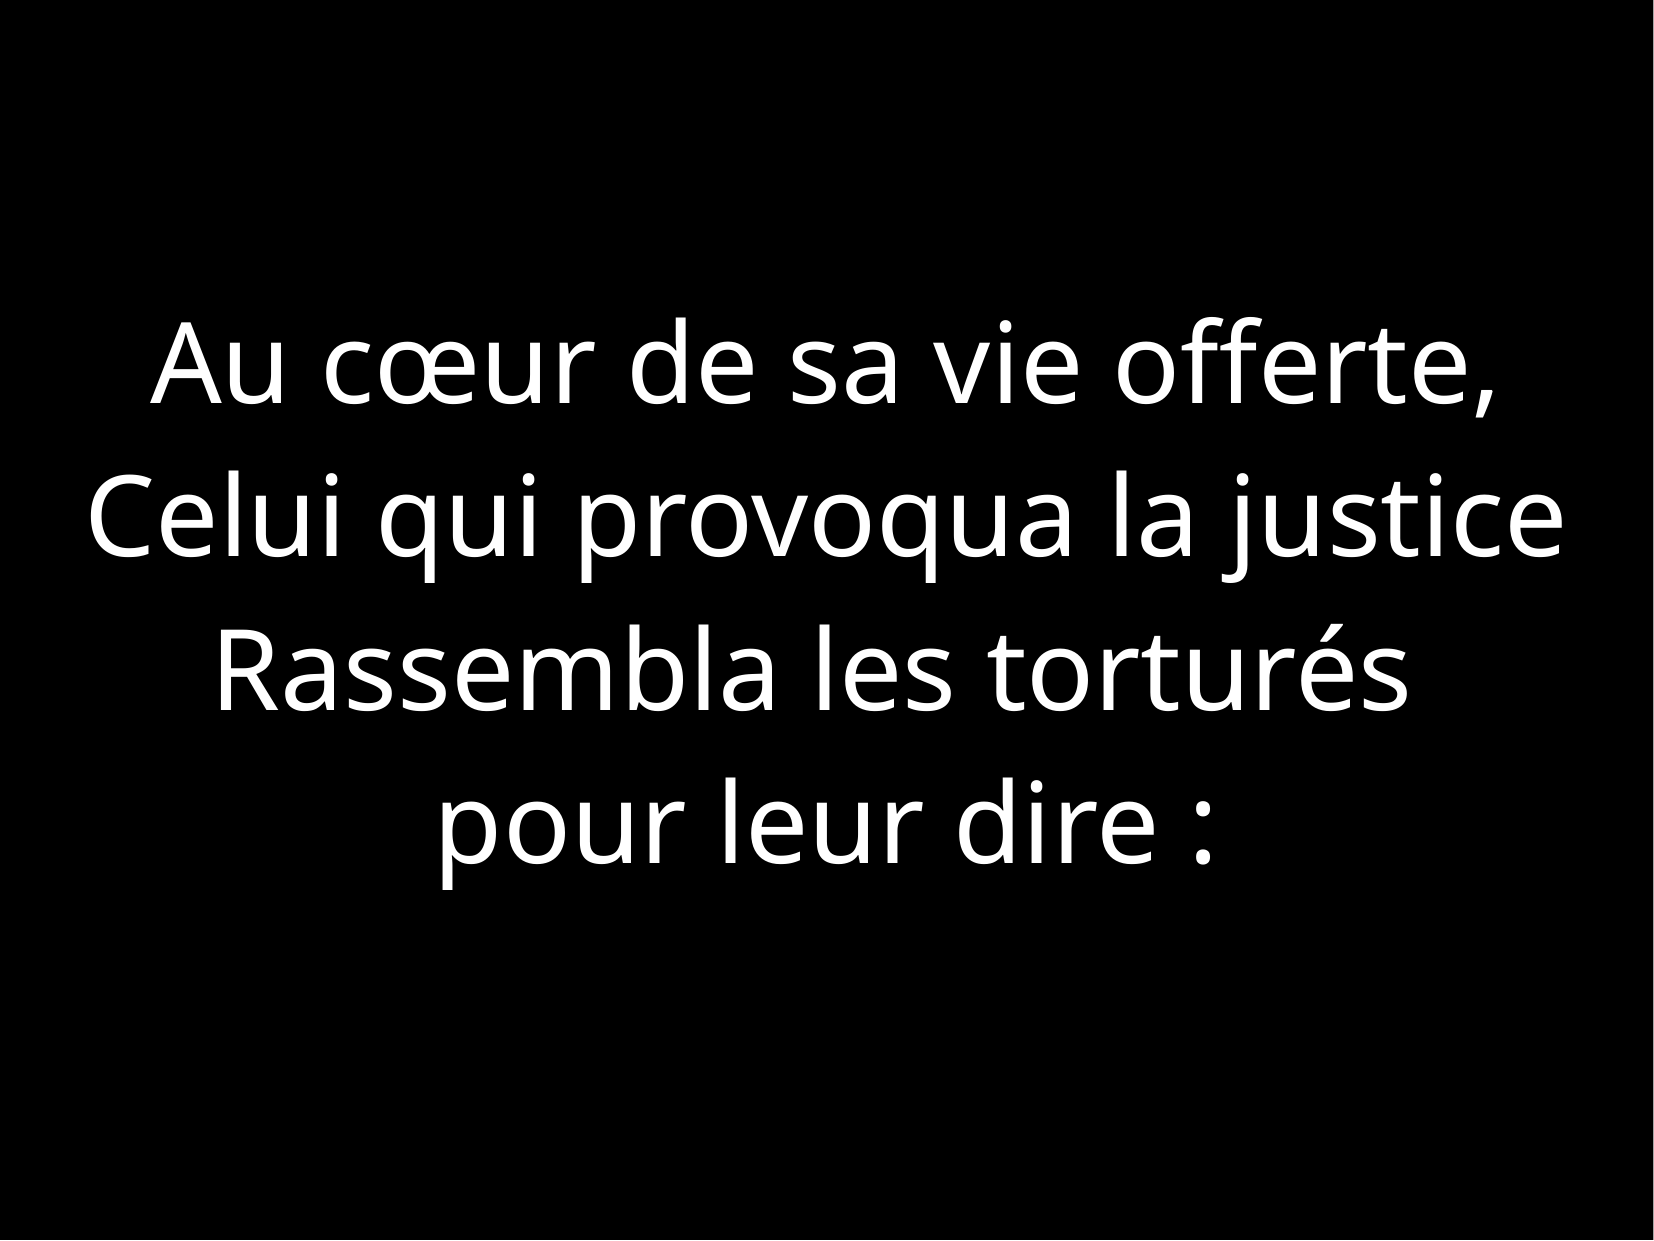

# Au cœur de sa vie offerte,
Celui qui provoqua la justice
Rassembla les torturés
pour leur dire :